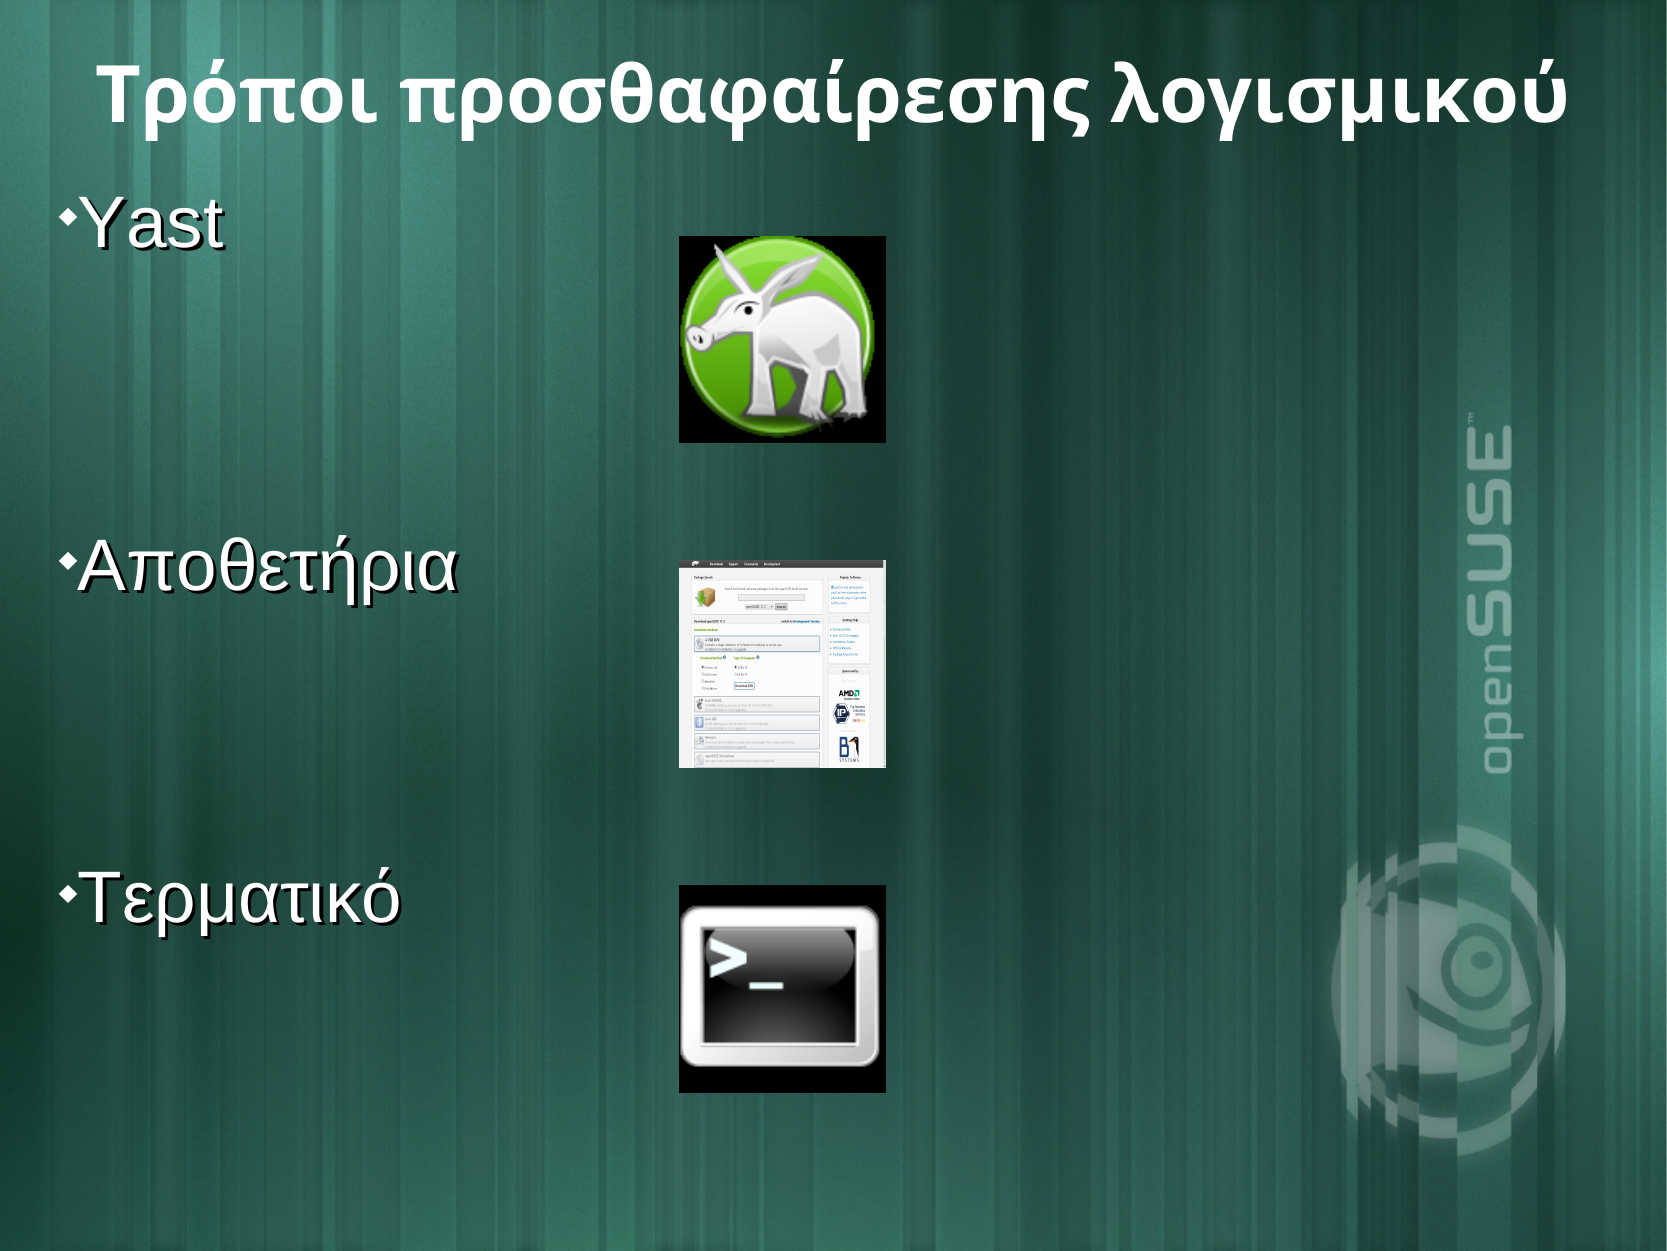

# Τρόποι προσθαφαίρεσης λογισμικού
Υast
Αποθετήρια
Τερματικό